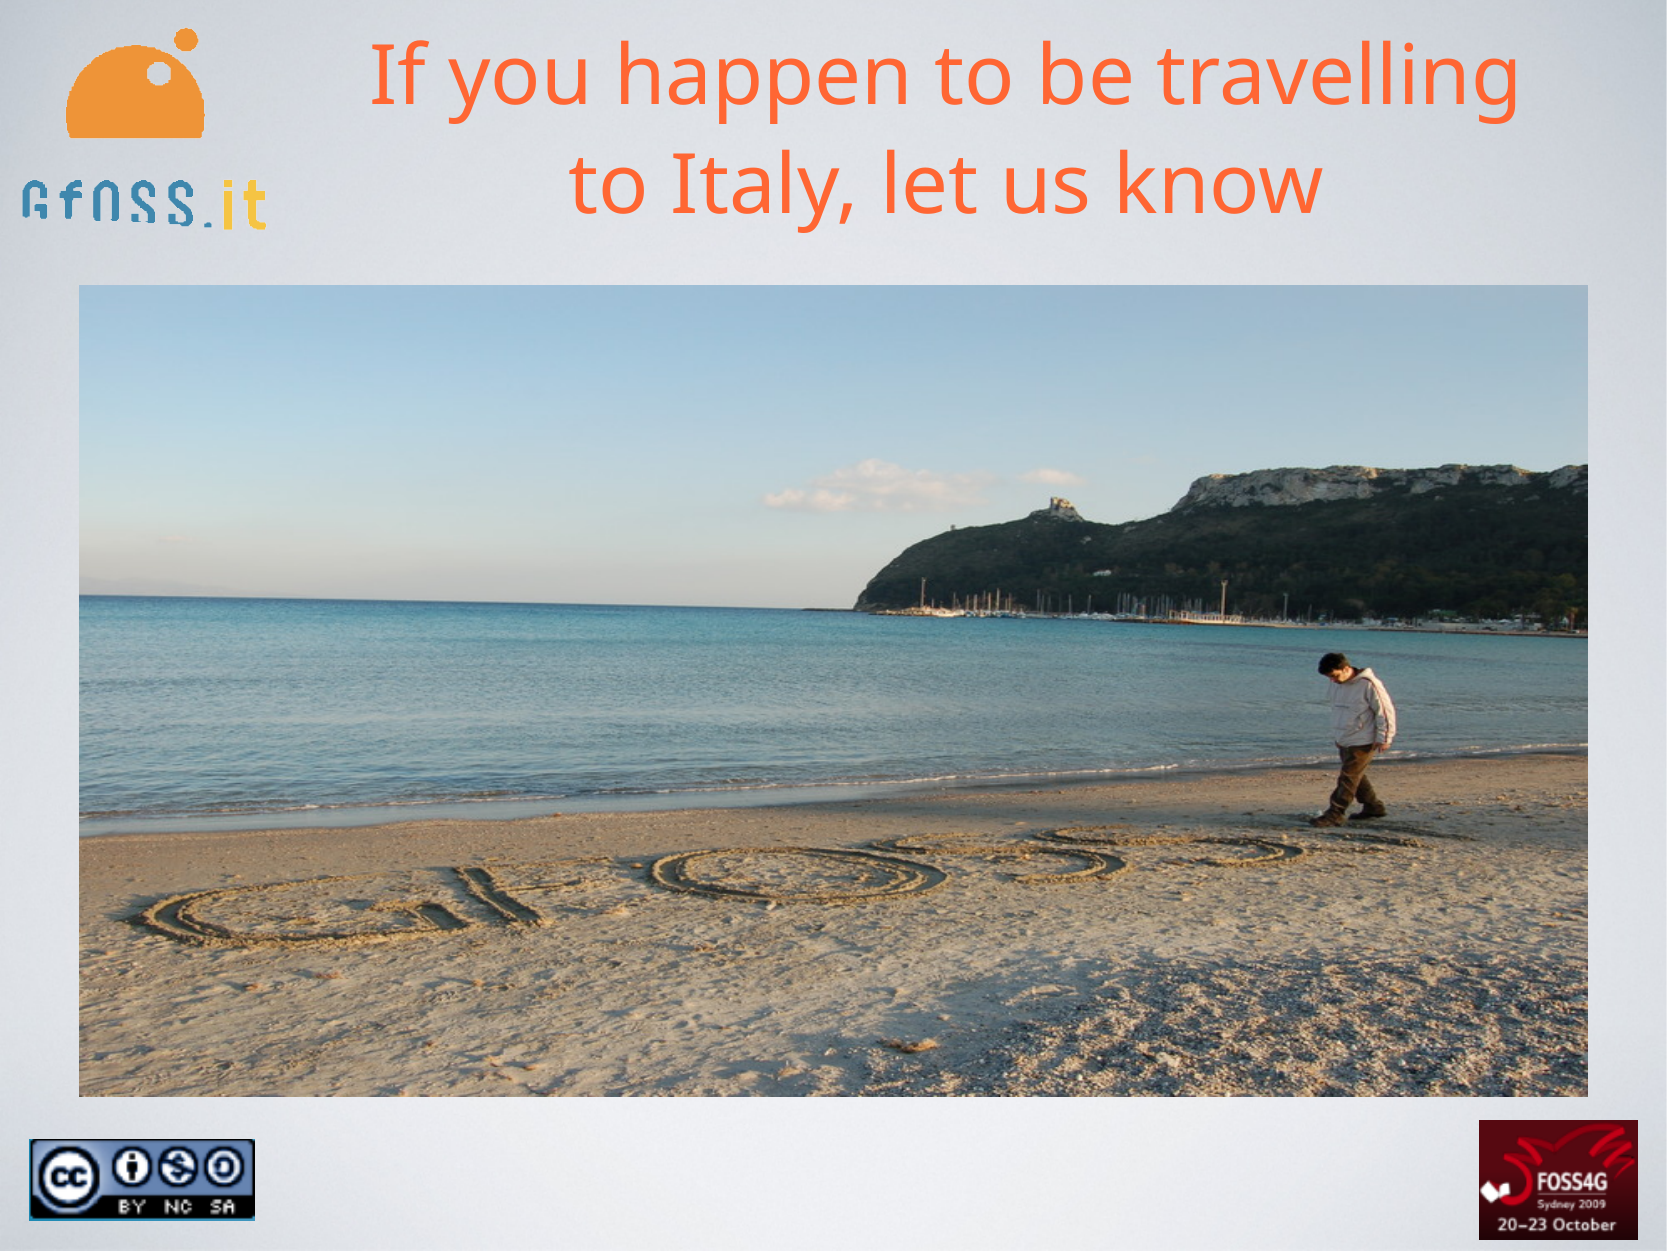

# If you happen to be travelling to Italy, let us know